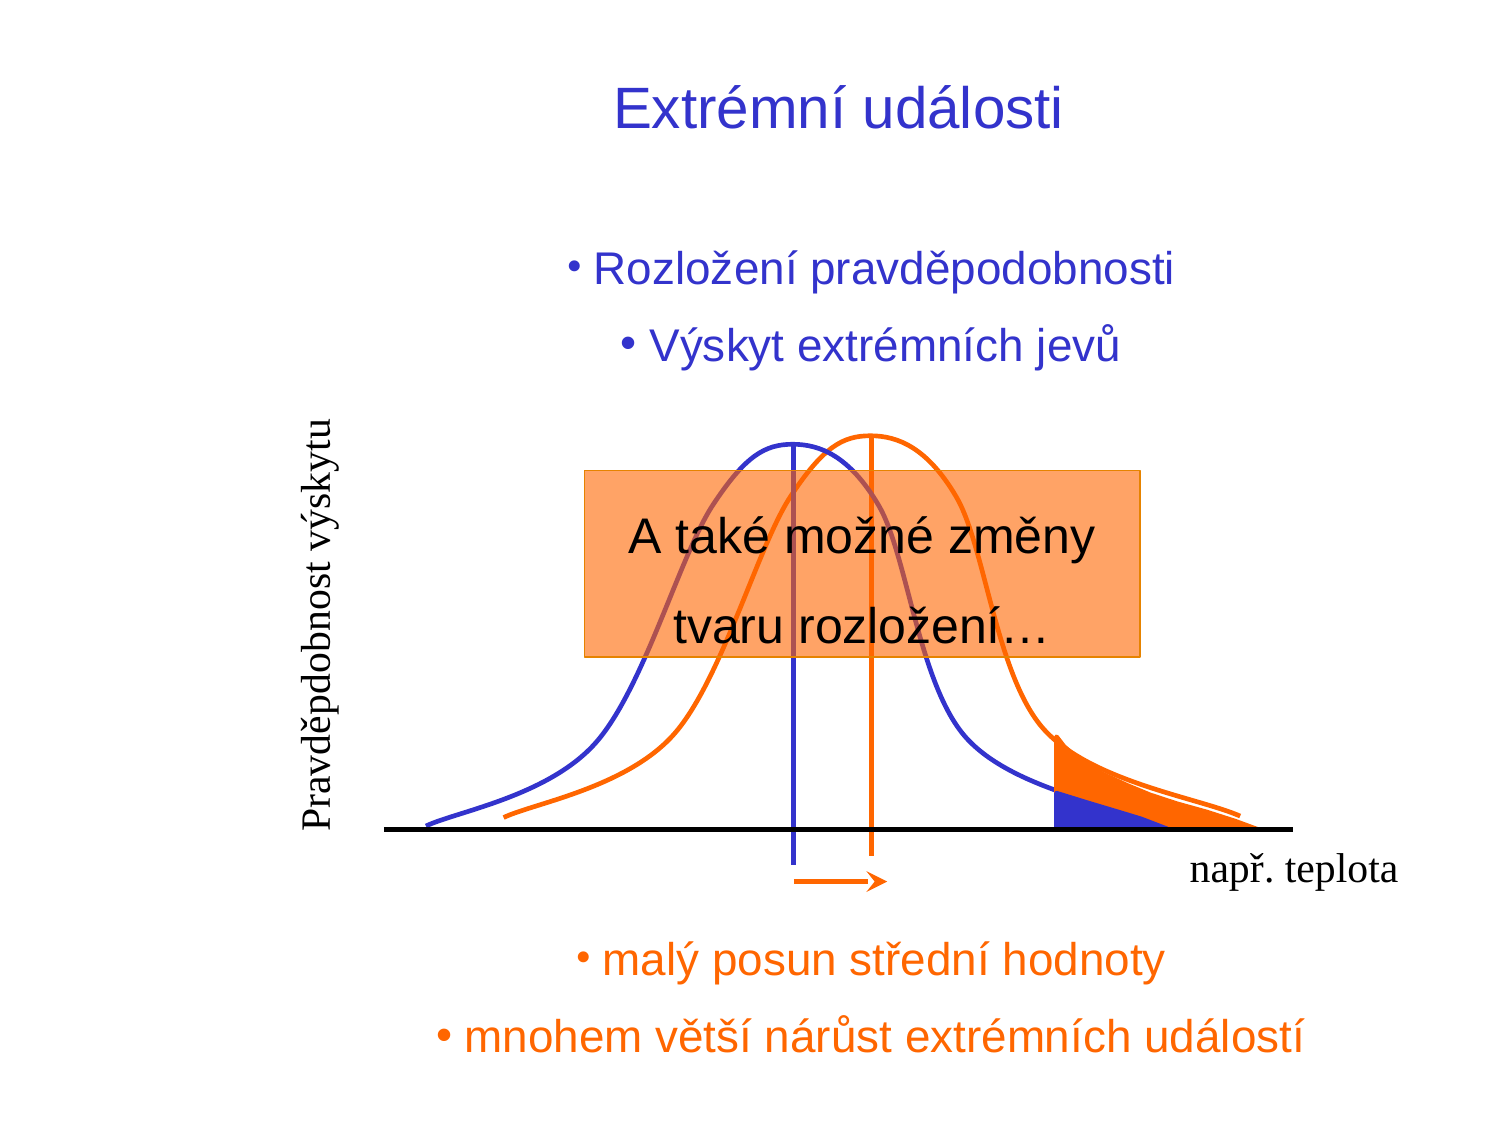

Extrémní události
 Rozložení pravděpodobnosti
 Výskyt extrémních jevů
A také možné změny tvaru rozložení…
Pravděpdobnost výskytu
 např. teplota
 malý posun střední hodnoty
 mnohem větší nárůst extrémních událostí